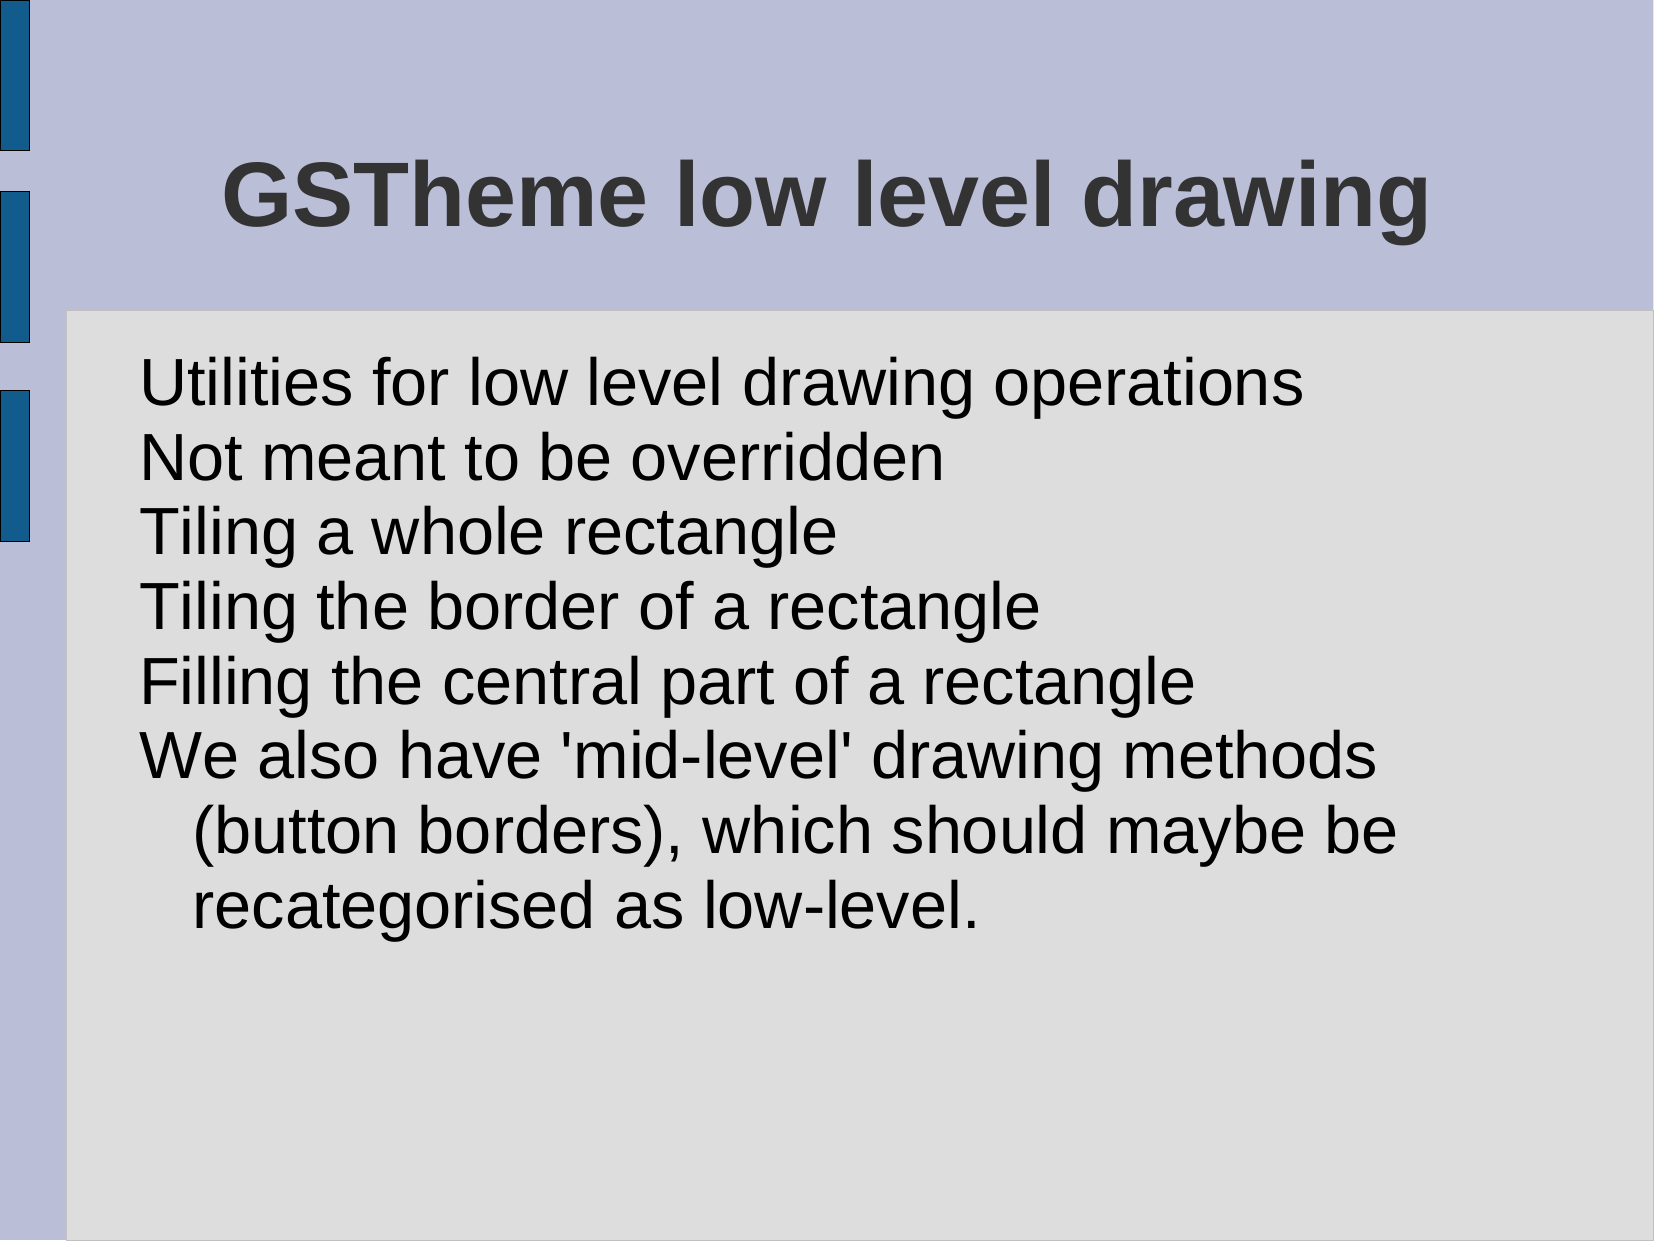

# GSTheme low level drawing
Utilities for low level drawing operations
Not meant to be overridden
Tiling a whole rectangle
Tiling the border of a rectangle
Filling the central part of a rectangle
We also have 'mid-level' drawing methods (button borders), which should maybe be recategorised as low-level.